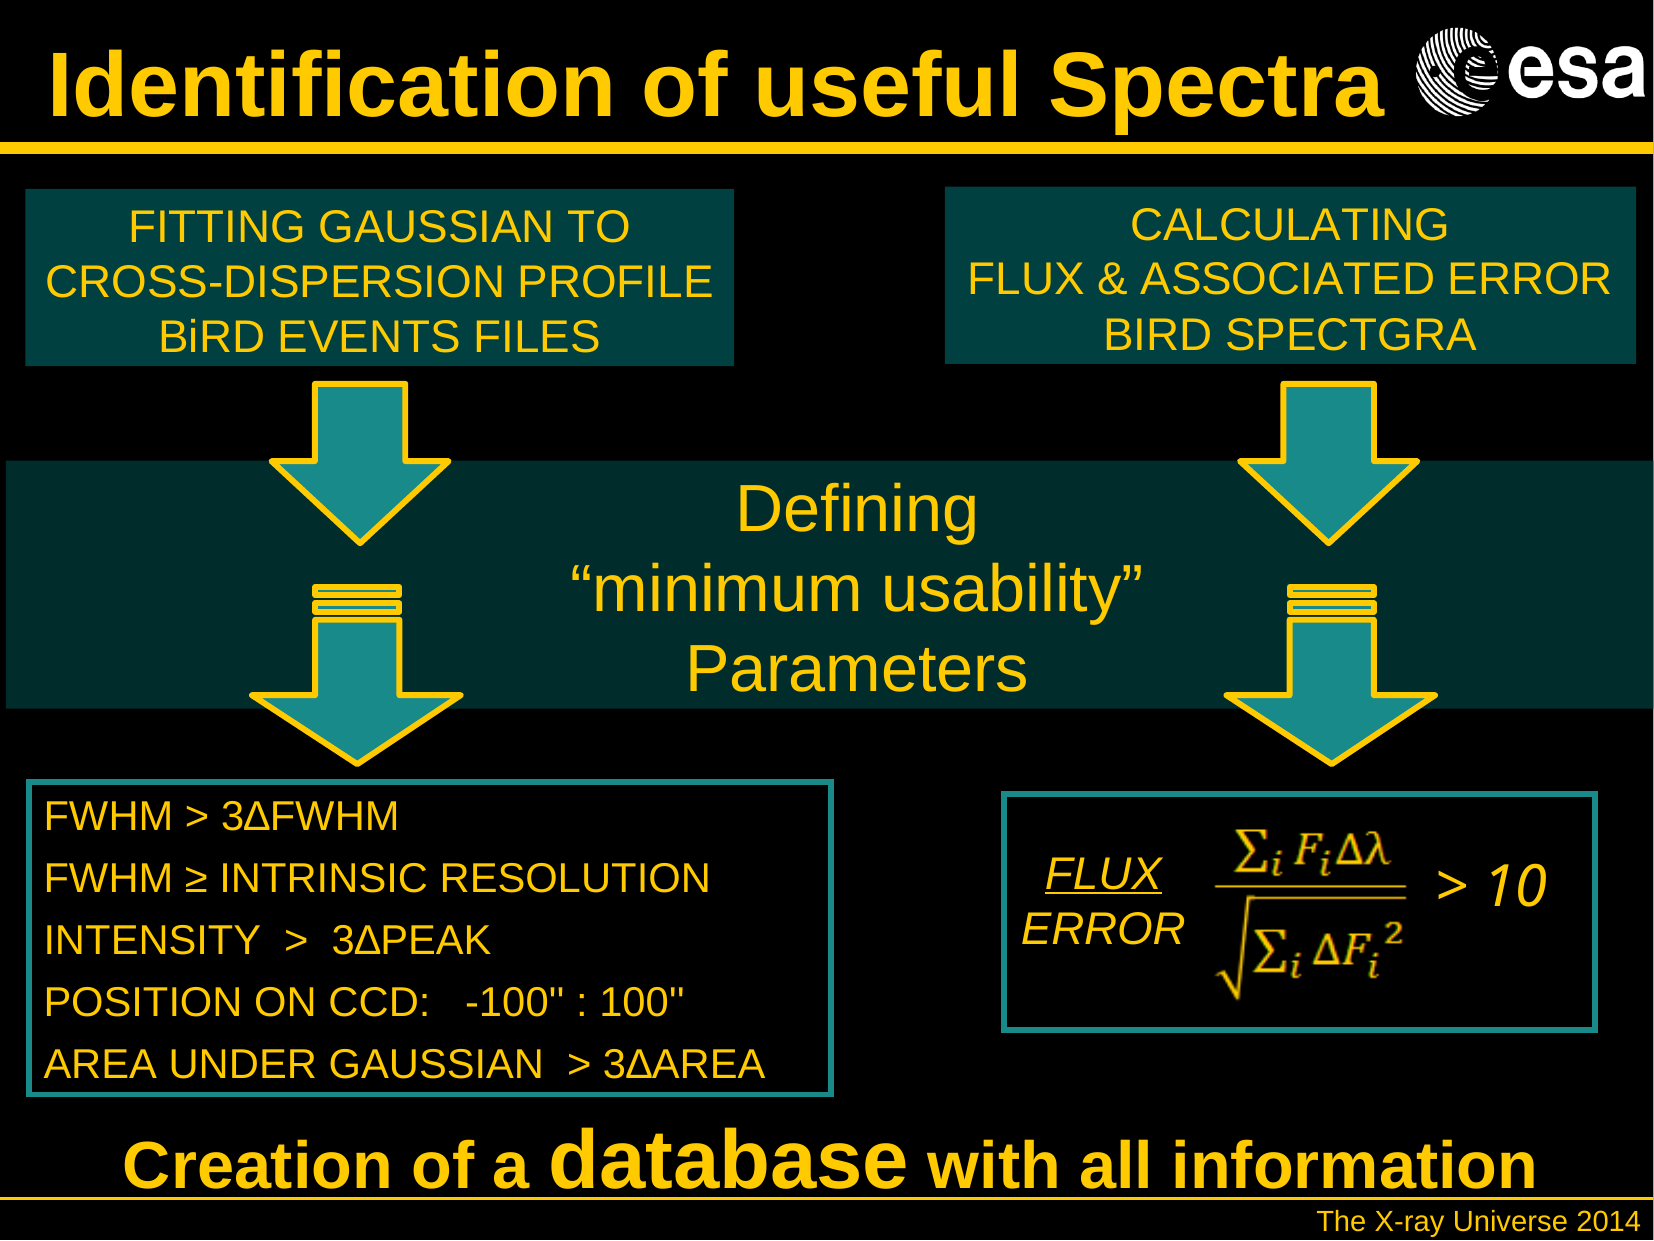

# Identification of useful Spectra
CALCULATING
FLUX & ASSOCIATED ERROR
BIRD SPECTGRA
FITTING GAUSSIAN TO
CROSS-DISPERSION PROFILE
BiRD EVENTS FILES
 Defining
 “minimum usability”
 Parameters
FWHM > 3∆FWHM
FWHM ≥ INTRINSIC RESOLUTION
INTENSITY > 3∆PEAK
POSITION ON CCD: -100'' : 100''
AREA UNDER GAUSSIAN > 3∆AREA
FLUX
ERROR
 > 10
Creation of a database with all information
The X-ray Universe 2014